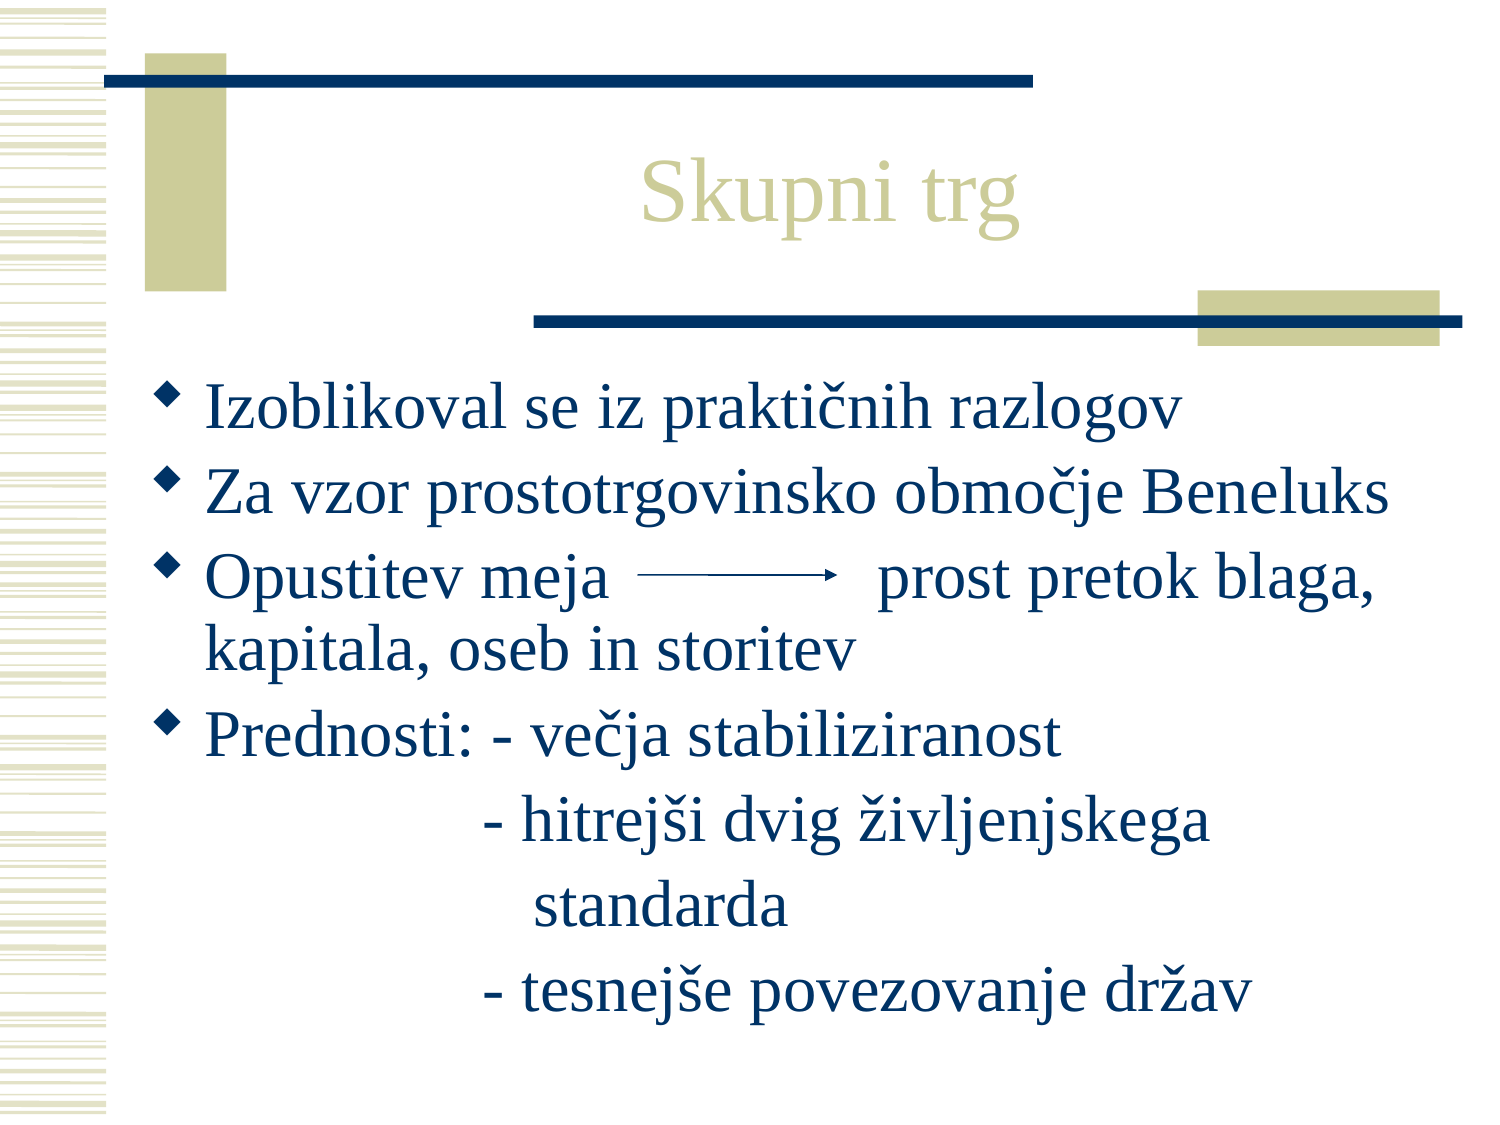

# Skupni trg
Izoblikoval se iz praktičnih razlogov
Za vzor prostotrgovinsko območje Beneluks
Opustitev meja prost pretok blaga, kapitala, oseb in storitev
Prednosti: - večja stabiliziranost
 - hitrejši dvig življenjskega
 standarda
 - tesnejše povezovanje držav